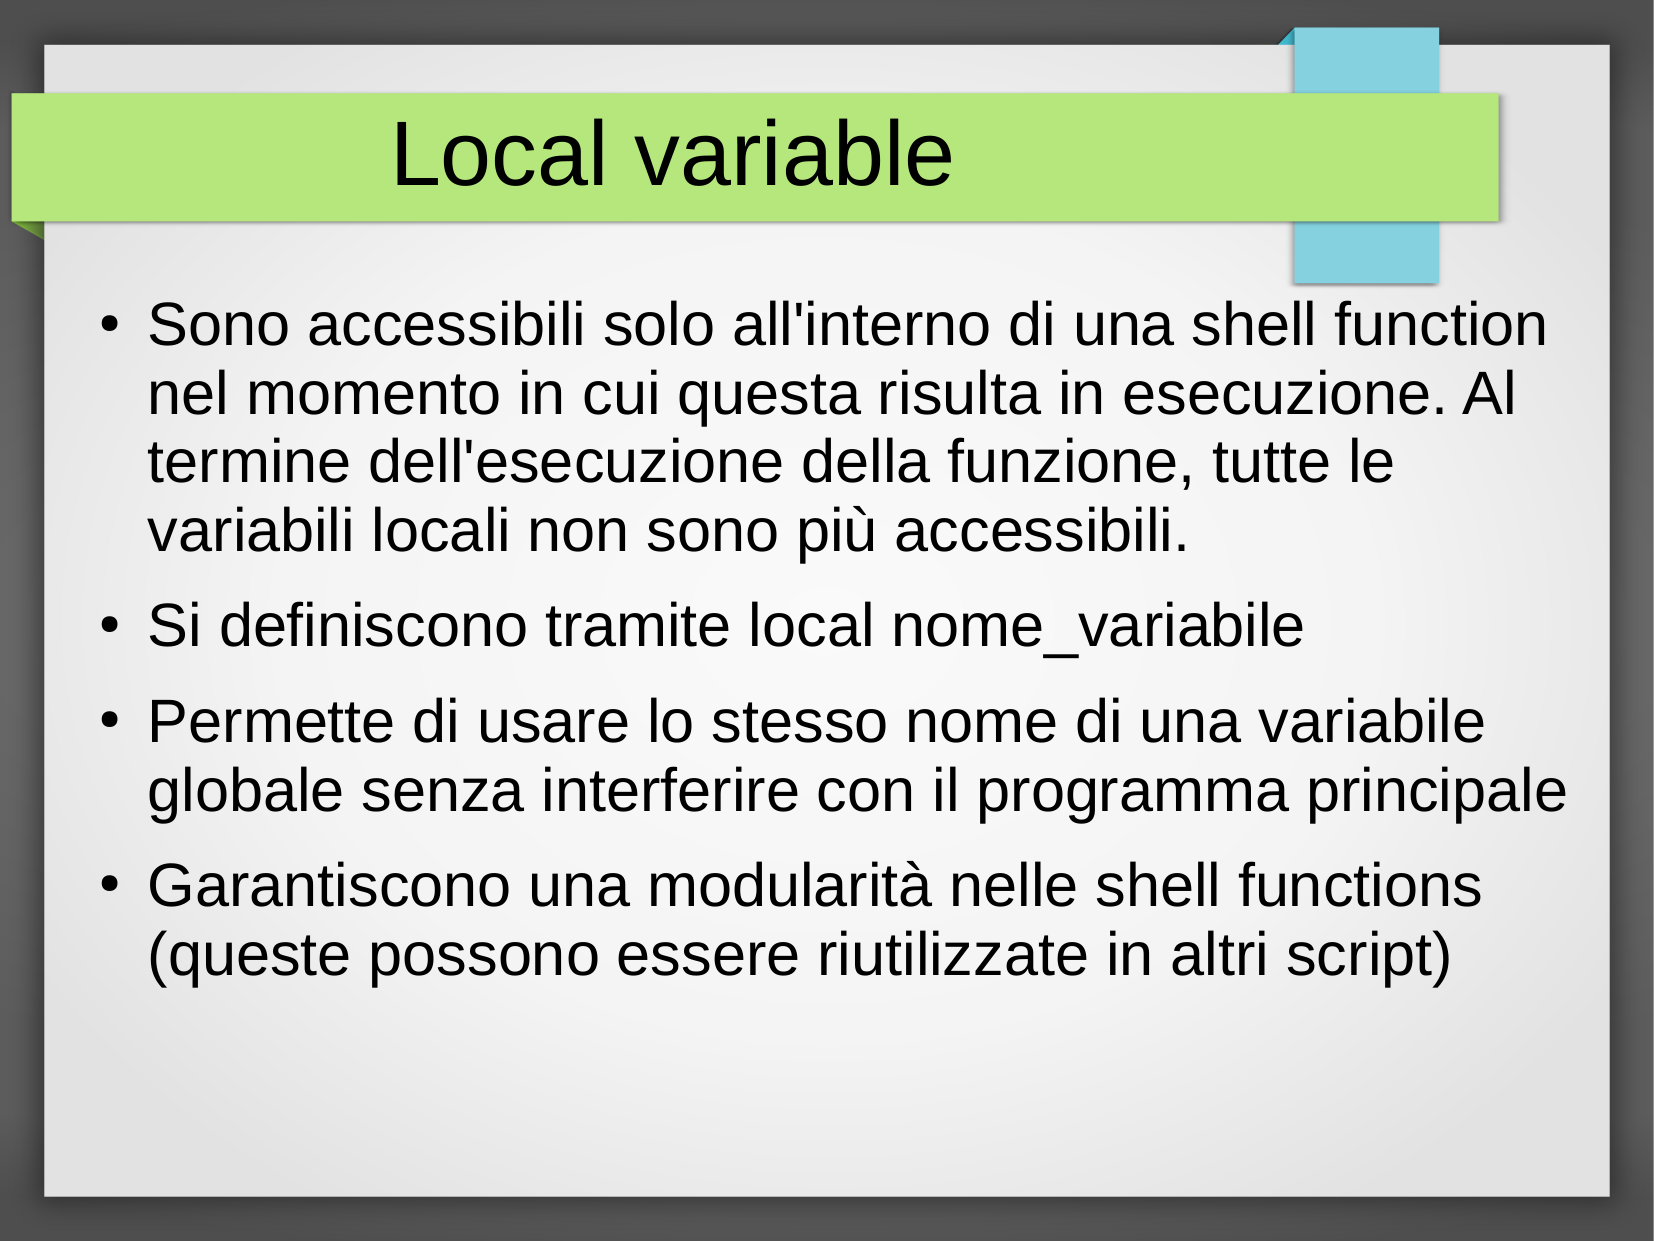

# Local variable
Sono accessibili solo all'interno di una shell function nel momento in cui questa risulta in esecuzione. Al termine dell'esecuzione della funzione, tutte le variabili locali non sono più accessibili.
Si definiscono tramite local nome_variabile
Permette di usare lo stesso nome di una variabile globale senza interferire con il programma principale
Garantiscono una modularità nelle shell functions (queste possono essere riutilizzate in altri script)